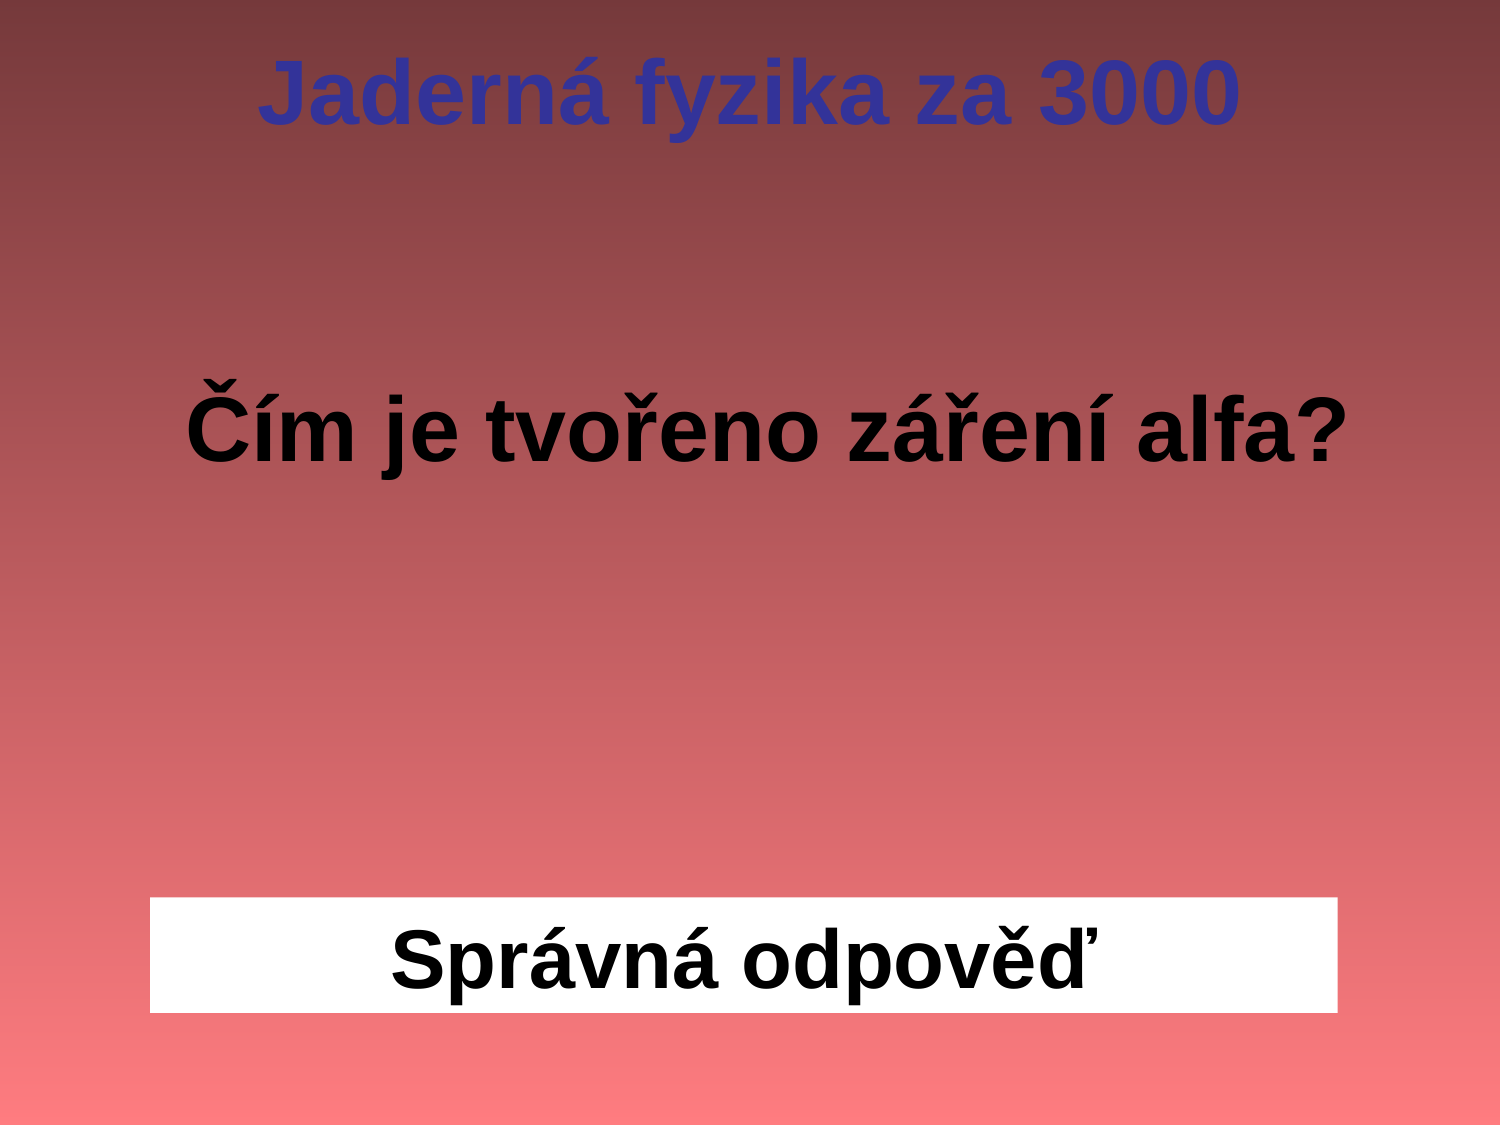

Jaderná fyzika za 3000
Čím je tvořeno záření alfa?
Správná odpověď